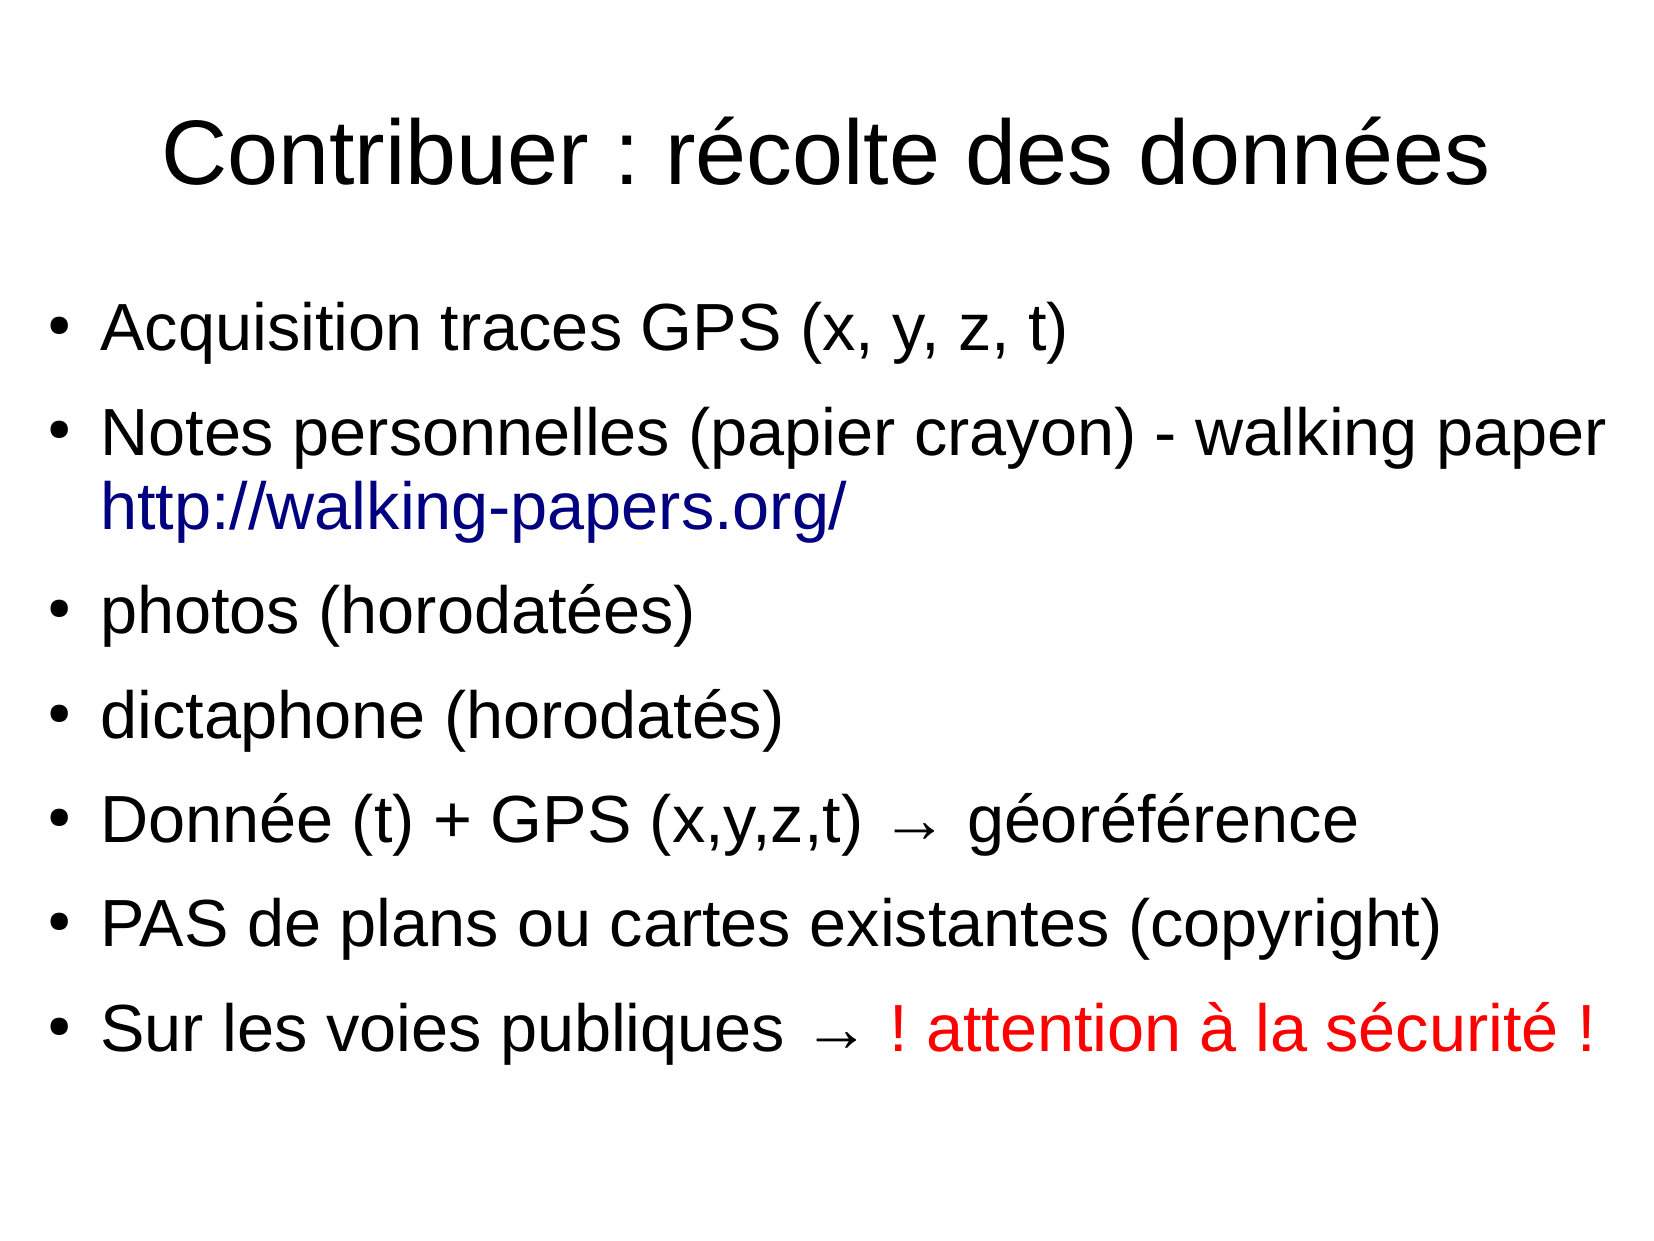

# Contribuer : récolte des données
Acquisition traces GPS (x, y, z, t)
Notes personnelles (papier crayon) - walking paper http://walking-papers.org/
photos (horodatées)
dictaphone (horodatés)
Donnée (t) + GPS (x,y,z,t) → géoréférence
PAS de plans ou cartes existantes (copyright)
Sur les voies publiques → ! attention à la sécurité !